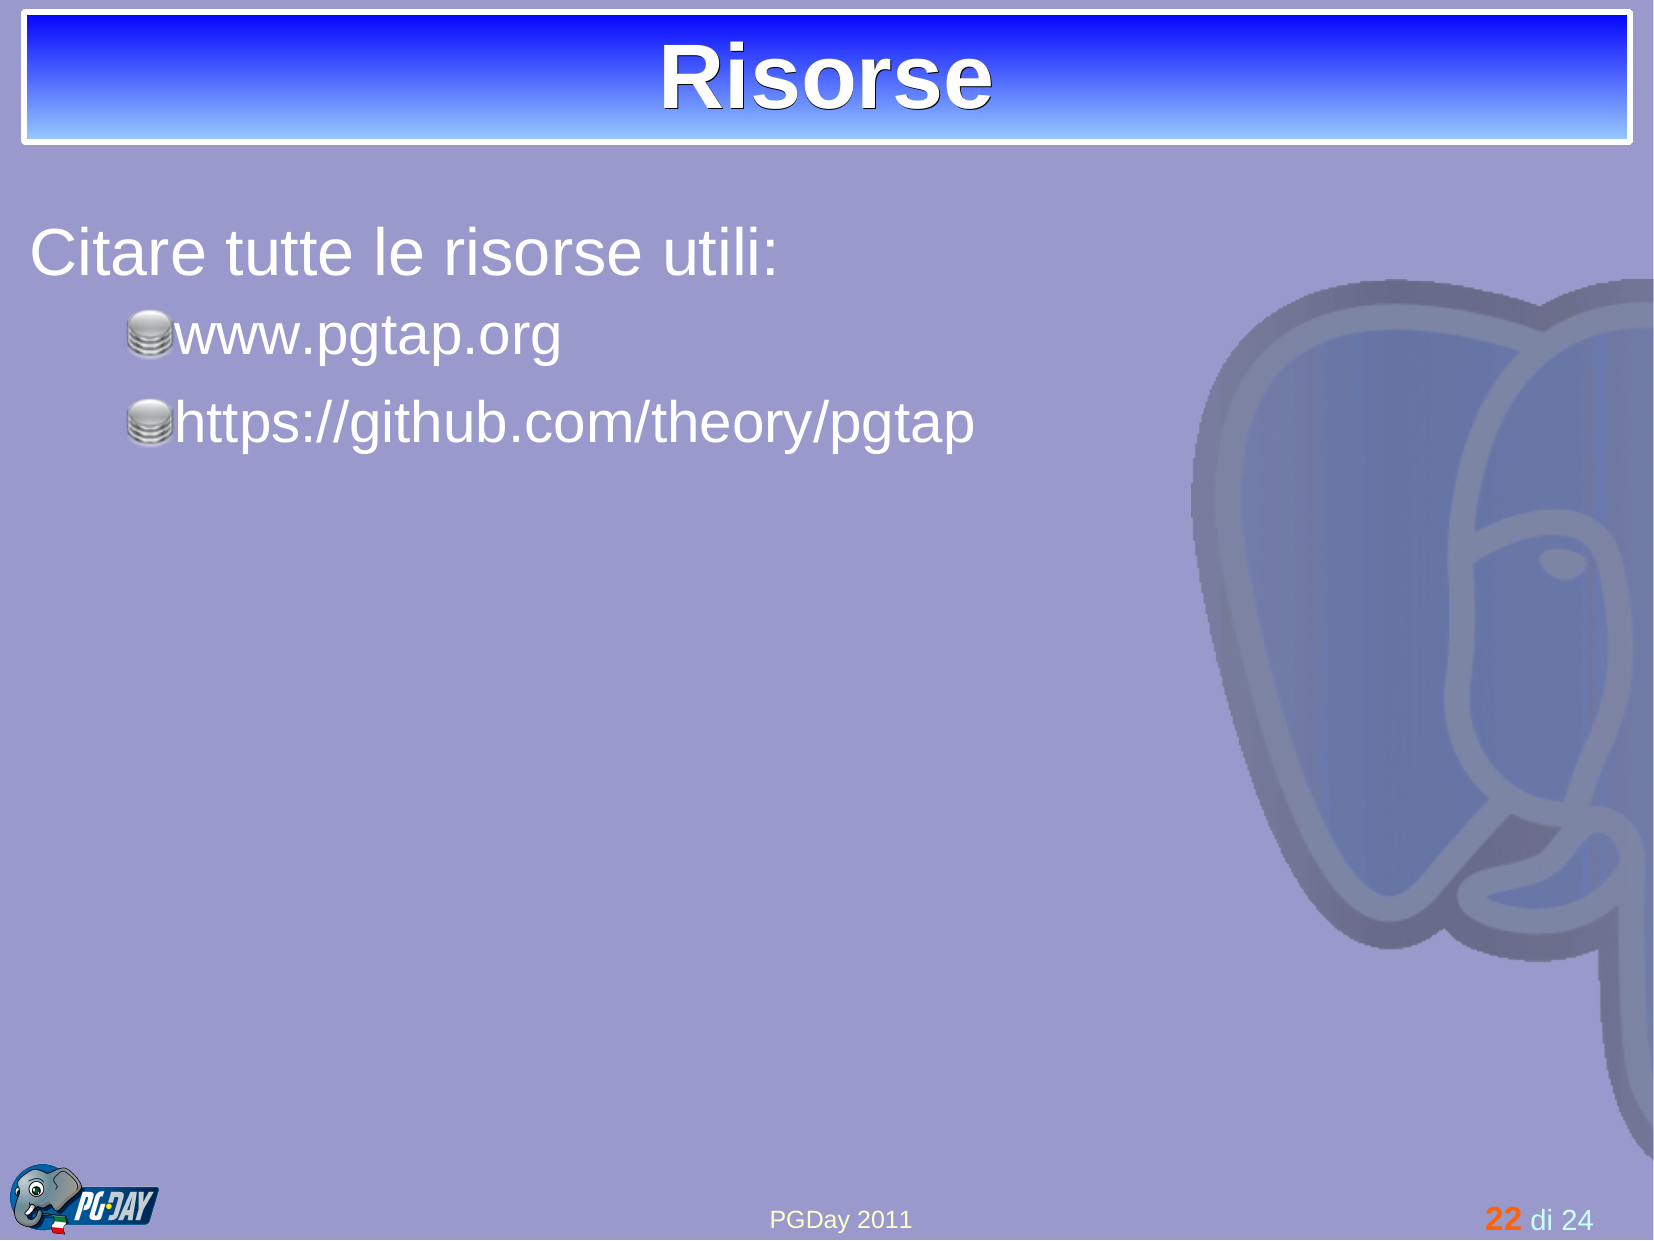

# Risorse
Citare tutte le risorse utili:
www.pgtap.org
https://github.com/theory/pgtap